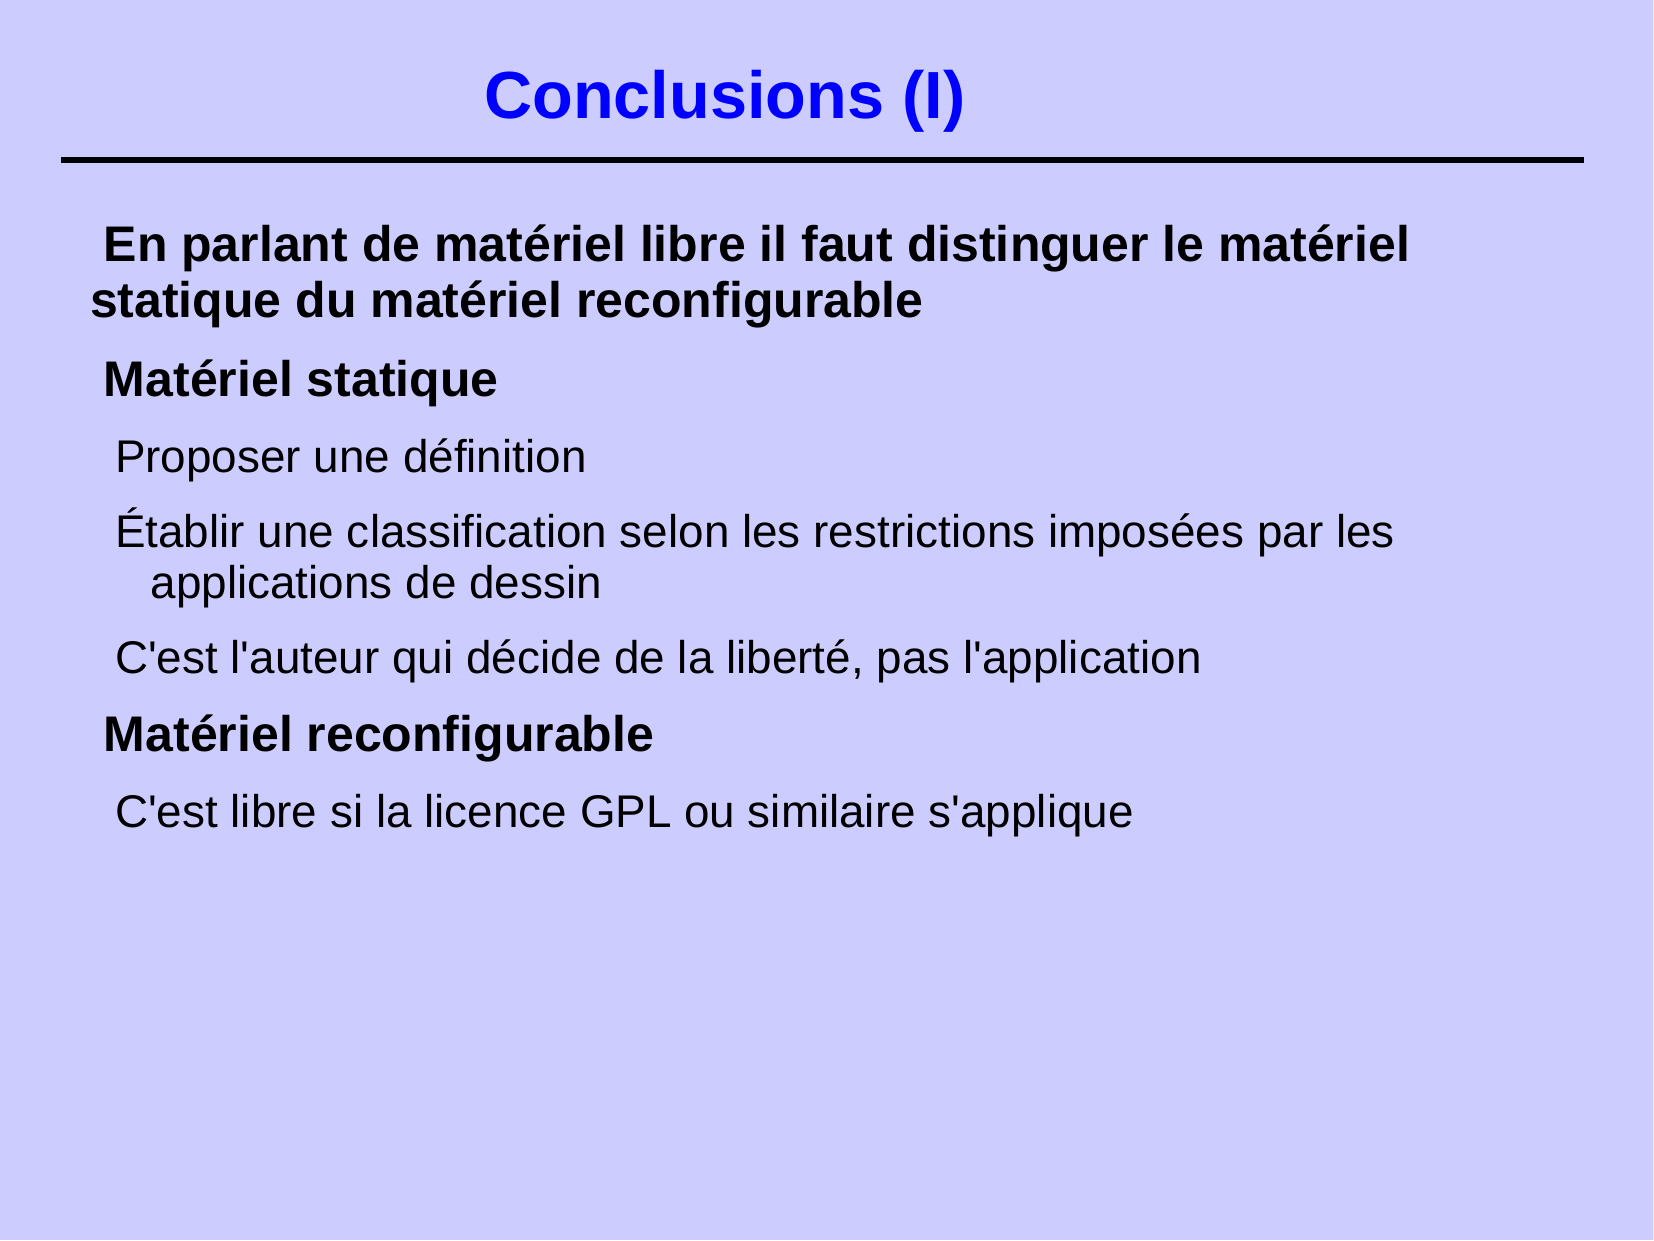

# Conclusions (I)
 En parlant de matériel libre il faut distinguer le matériel statique du matériel reconfigurable
 Matériel statique
Proposer une définition
Établir une classification selon les restrictions imposées par les applications de dessin
C'est l'auteur qui décide de la liberté, pas l'application
 Matériel reconfigurable
C'est libre si la licence GPL ou similaire s'applique